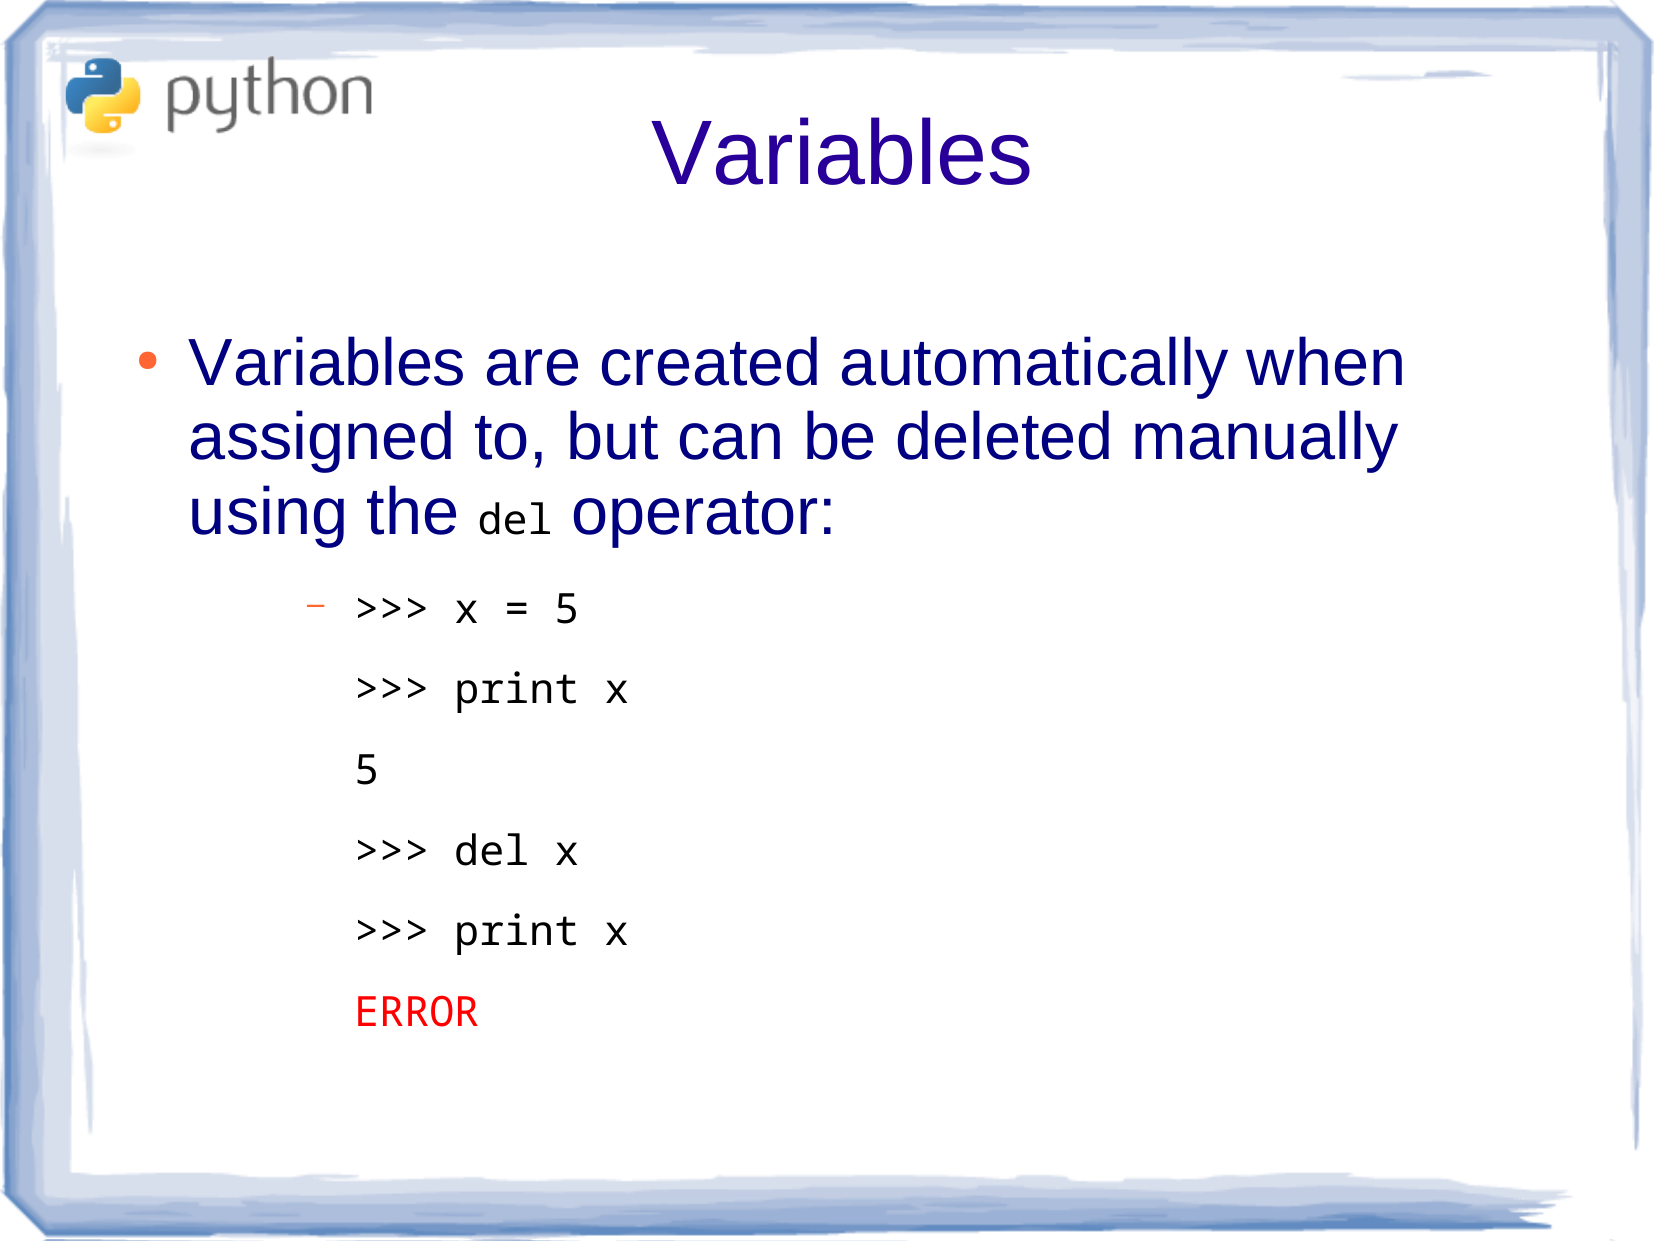

# Variables
Variables are created automatically when assigned to, but can be deleted manually using the del operator:
>>> x = 5
>>> print x
5
>>> del x
>>> print x
ERROR